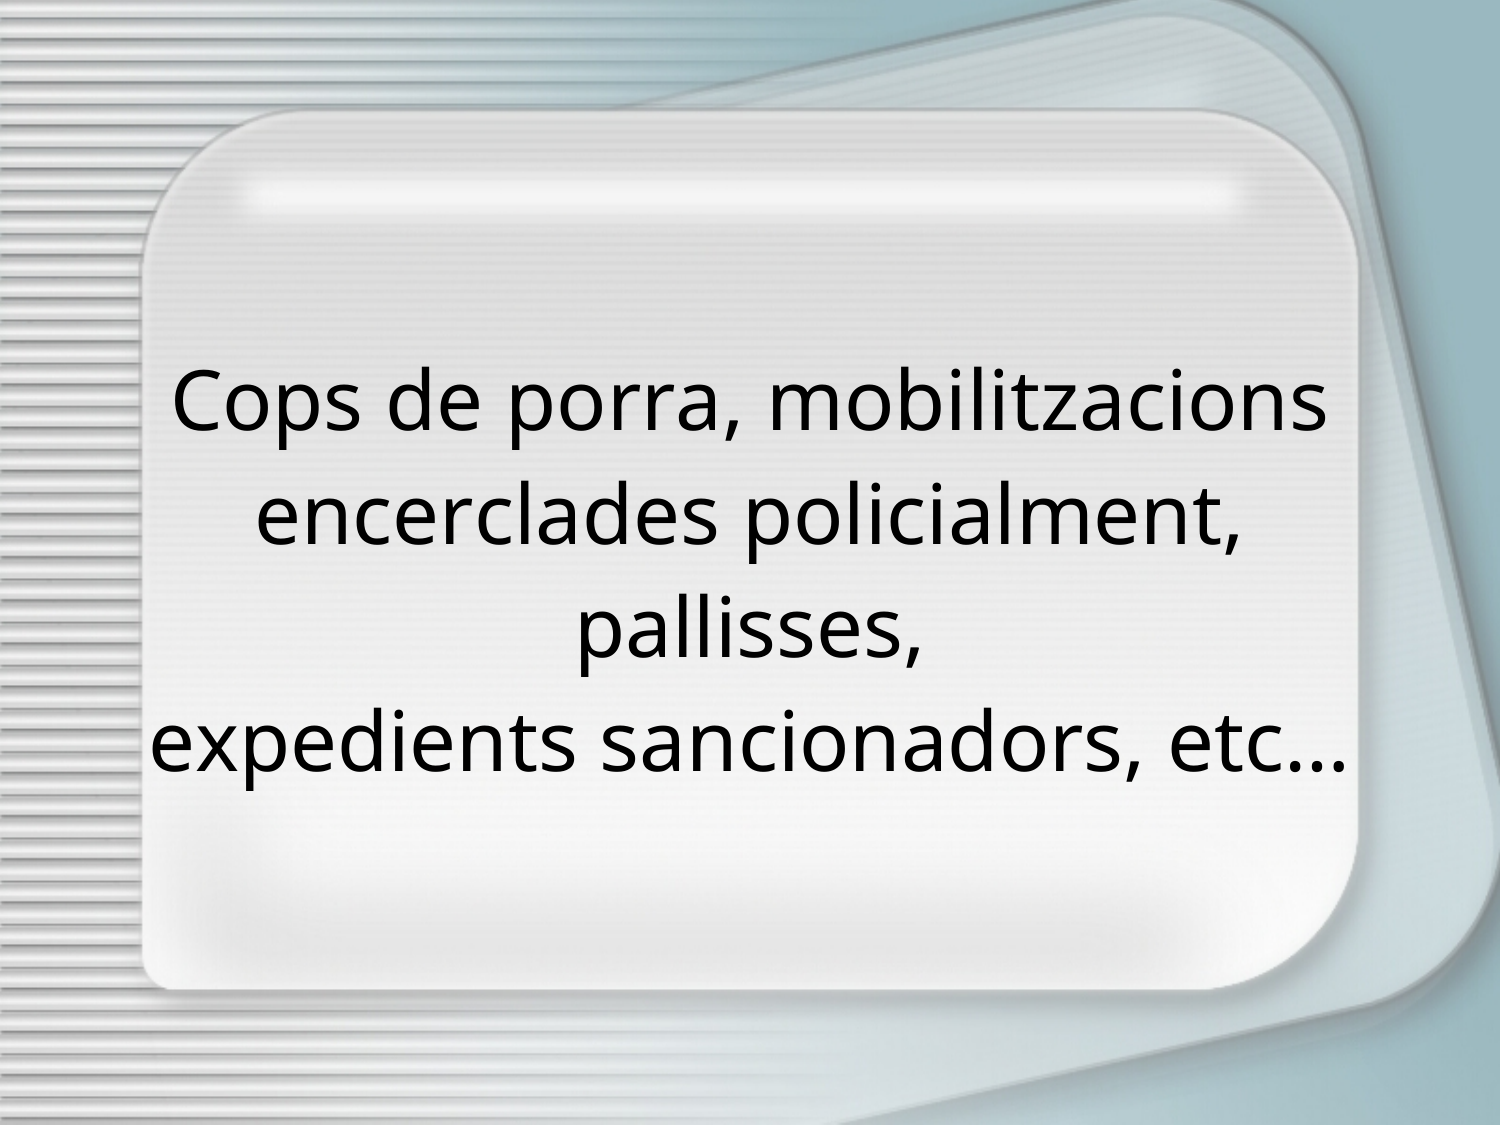

# Cops de porra, mobilitzacions encerclades policialment, pallisses, expedients sancionadors, etc…